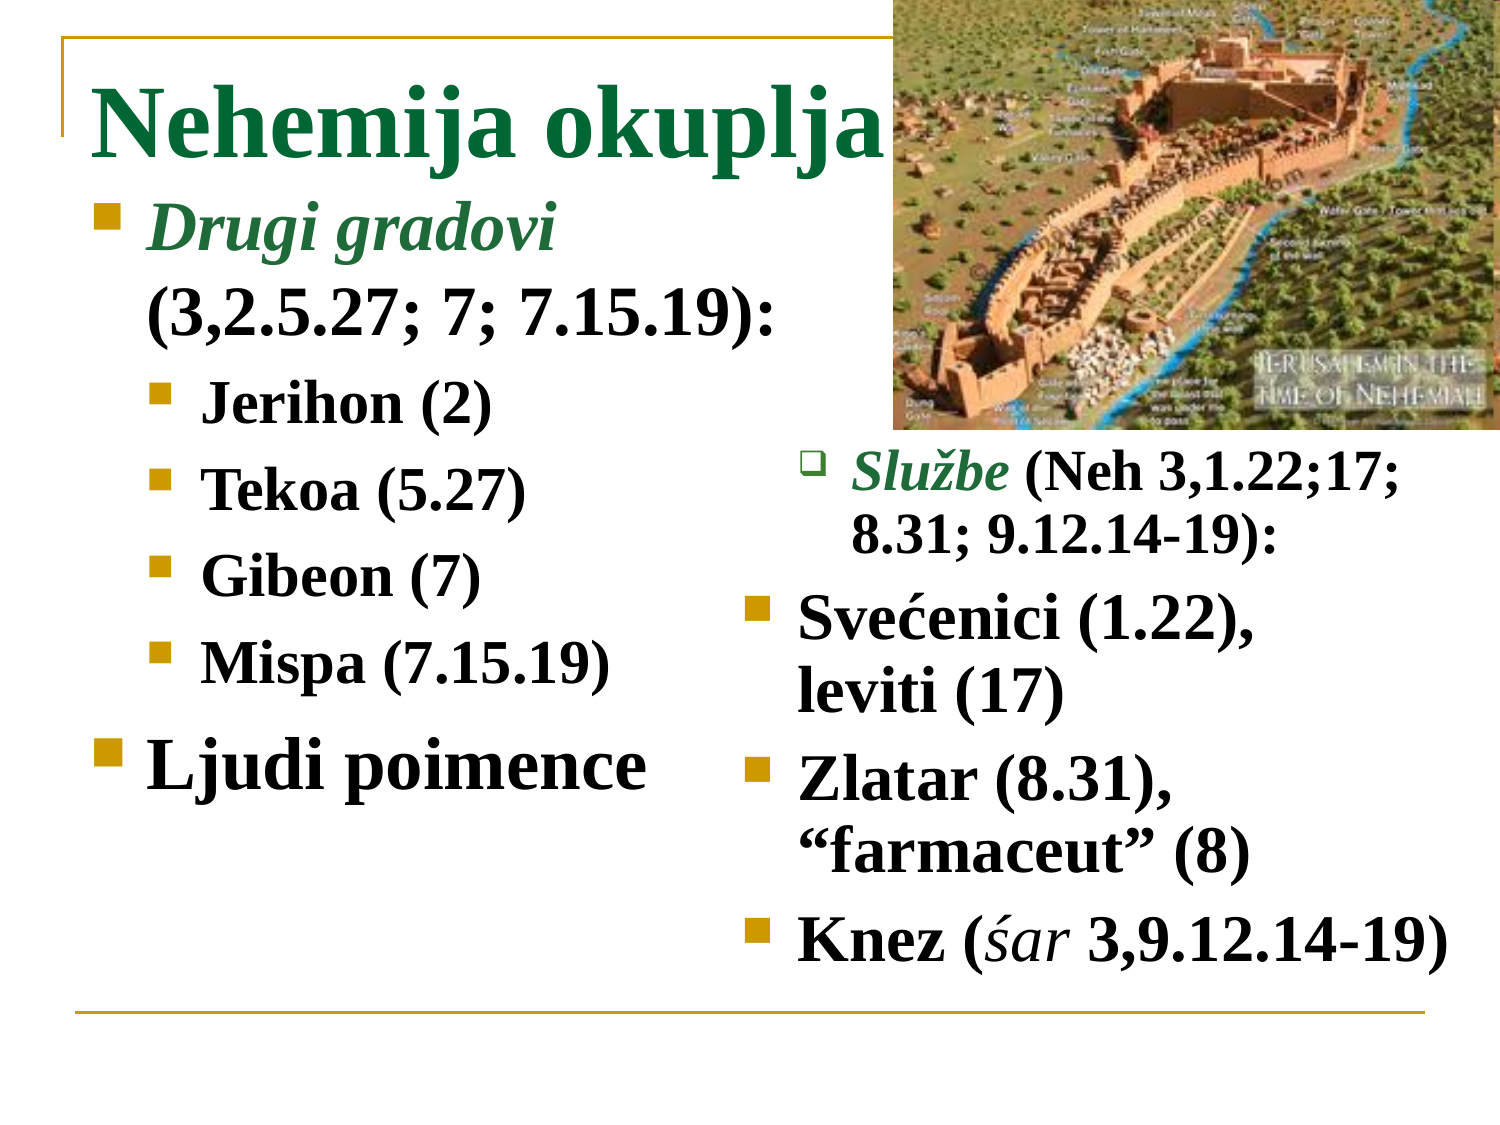

# Nehemija okuplja
Drugi gradovi (3,2.5.27; 7; 7.15.19):
Jerihon (2)
Tekoa (5.27)
Gibeon (7)
Mispa (7.15.19)
Ljudi poimence
Službe (Neh 3,1.22;17; 8.31; 9.12.14-19):
Svećenici (1.22),
leviti (17)
Zlatar (8.31),
“farmaceut” (8)
Knez (śar 3,9.12.14-19)